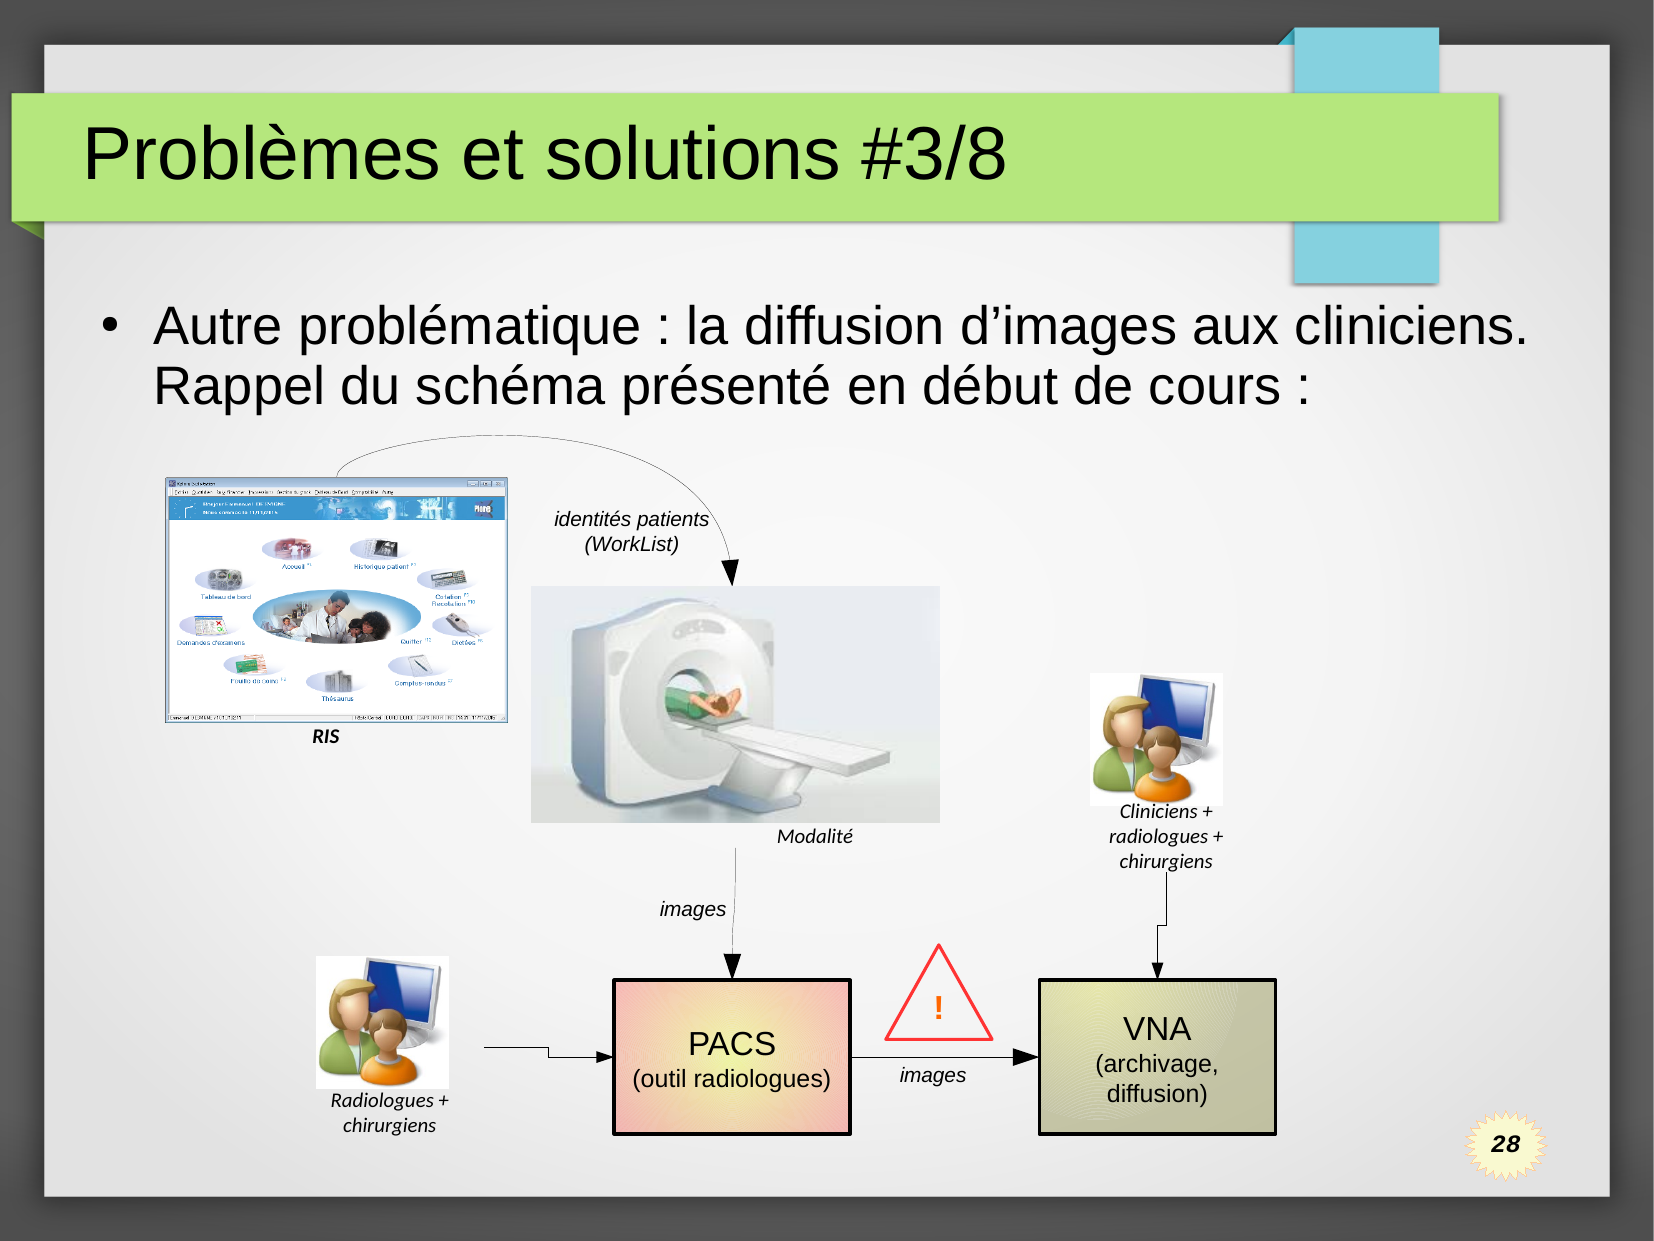

# Problèmes et solutions #3/8
Autre problématique : la diffusion d’images aux cliniciens. Rappel du schéma présenté en début de cours :
RIS
identités patients (WorkList)
Modalité
Cliniciens +
 radiologues +
chirurgiens
images
!
Radiologues + chirurgiens
PACS
(outil radiologues)
VNA
(archivage, diffusion)
images